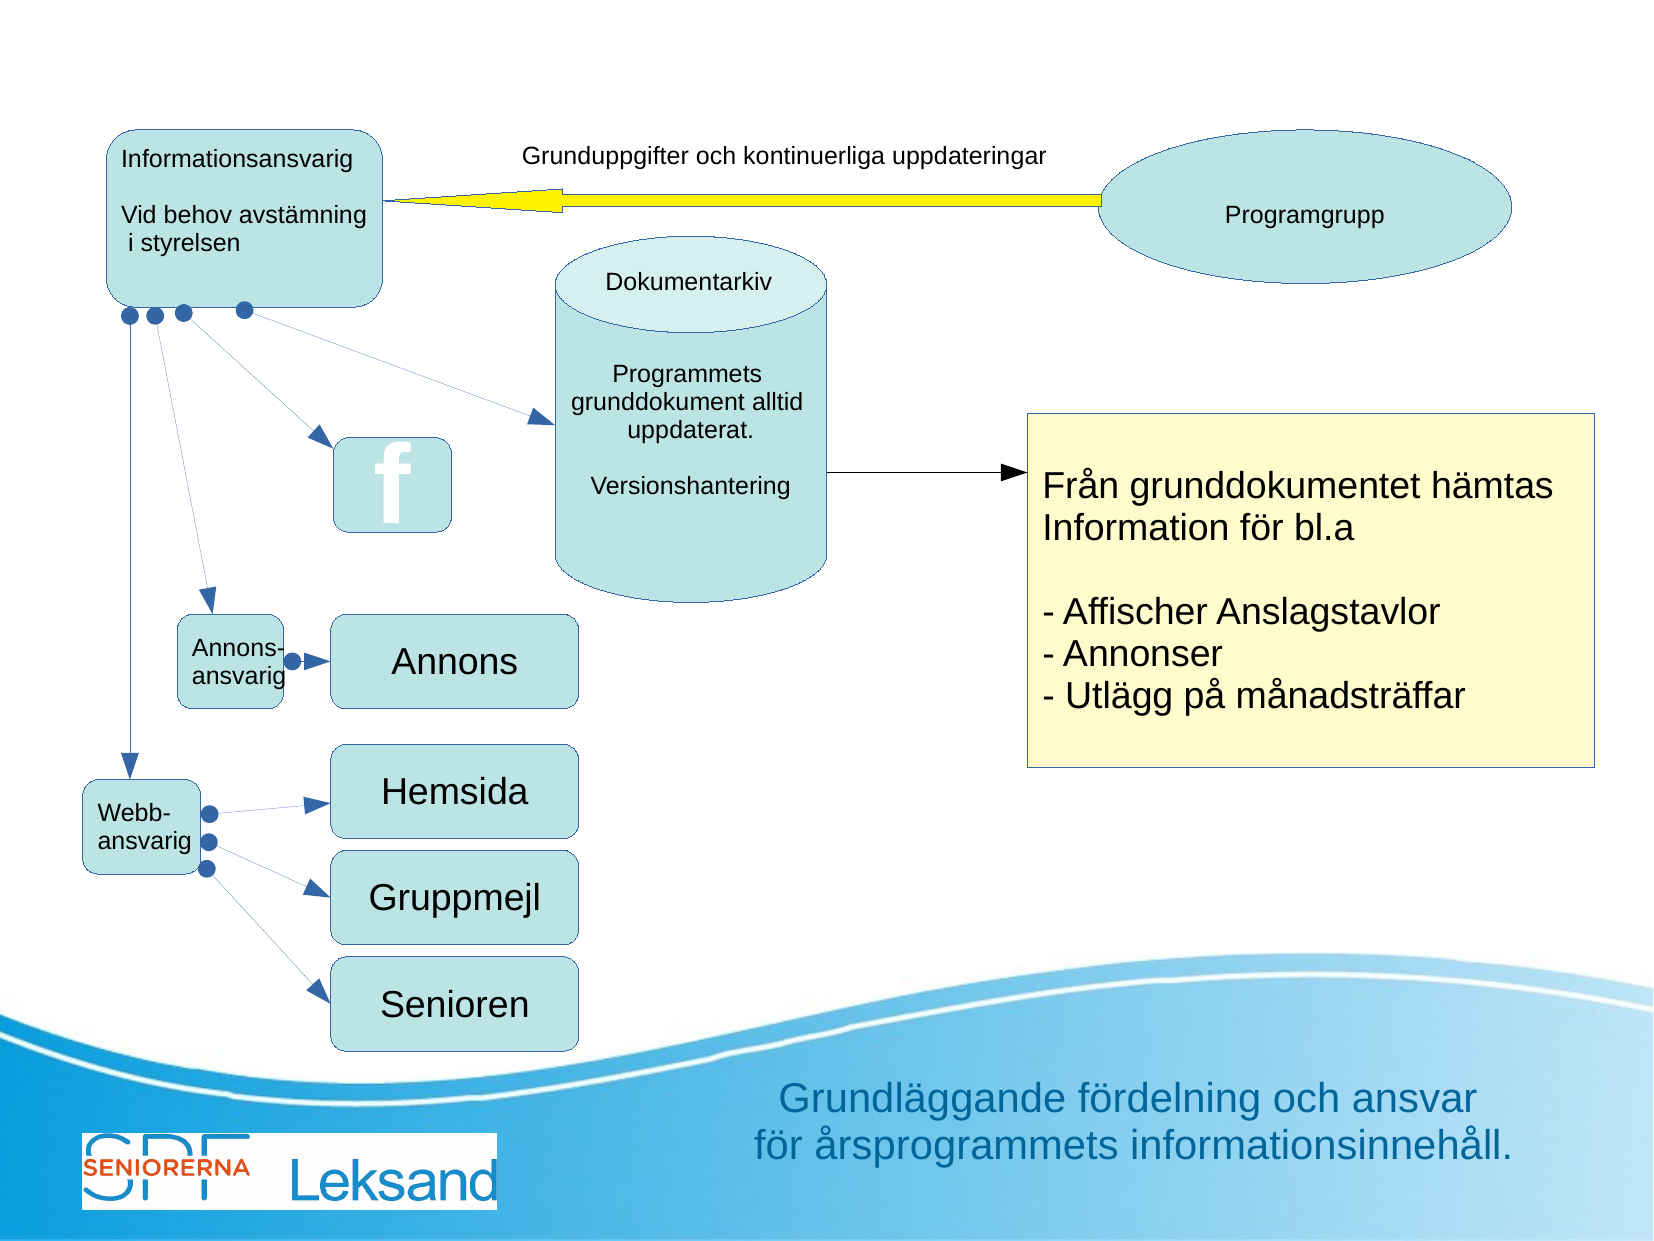

Grunduppgifter och kontinuerliga uppdateringar
Informationsansvarig
Vid behov avstämning
 i styrelsen
Programgrupp
Programmets
grunddokument alltid
uppdaterat.
Versionshantering
Dokumentarkiv
Från grunddokumentet hämtas
Information för bl.a
- Affischer Anslagstavlor
- Annonser
- Utlägg på månadsträffar
f
Annons
Annons-
ansvarig
Hemsida
Webb-
ansvarig
Stig
Gruppmejl
Senioren
# Grundläggande fördelning och ansvar för årsprogrammets informationsinnehåll.